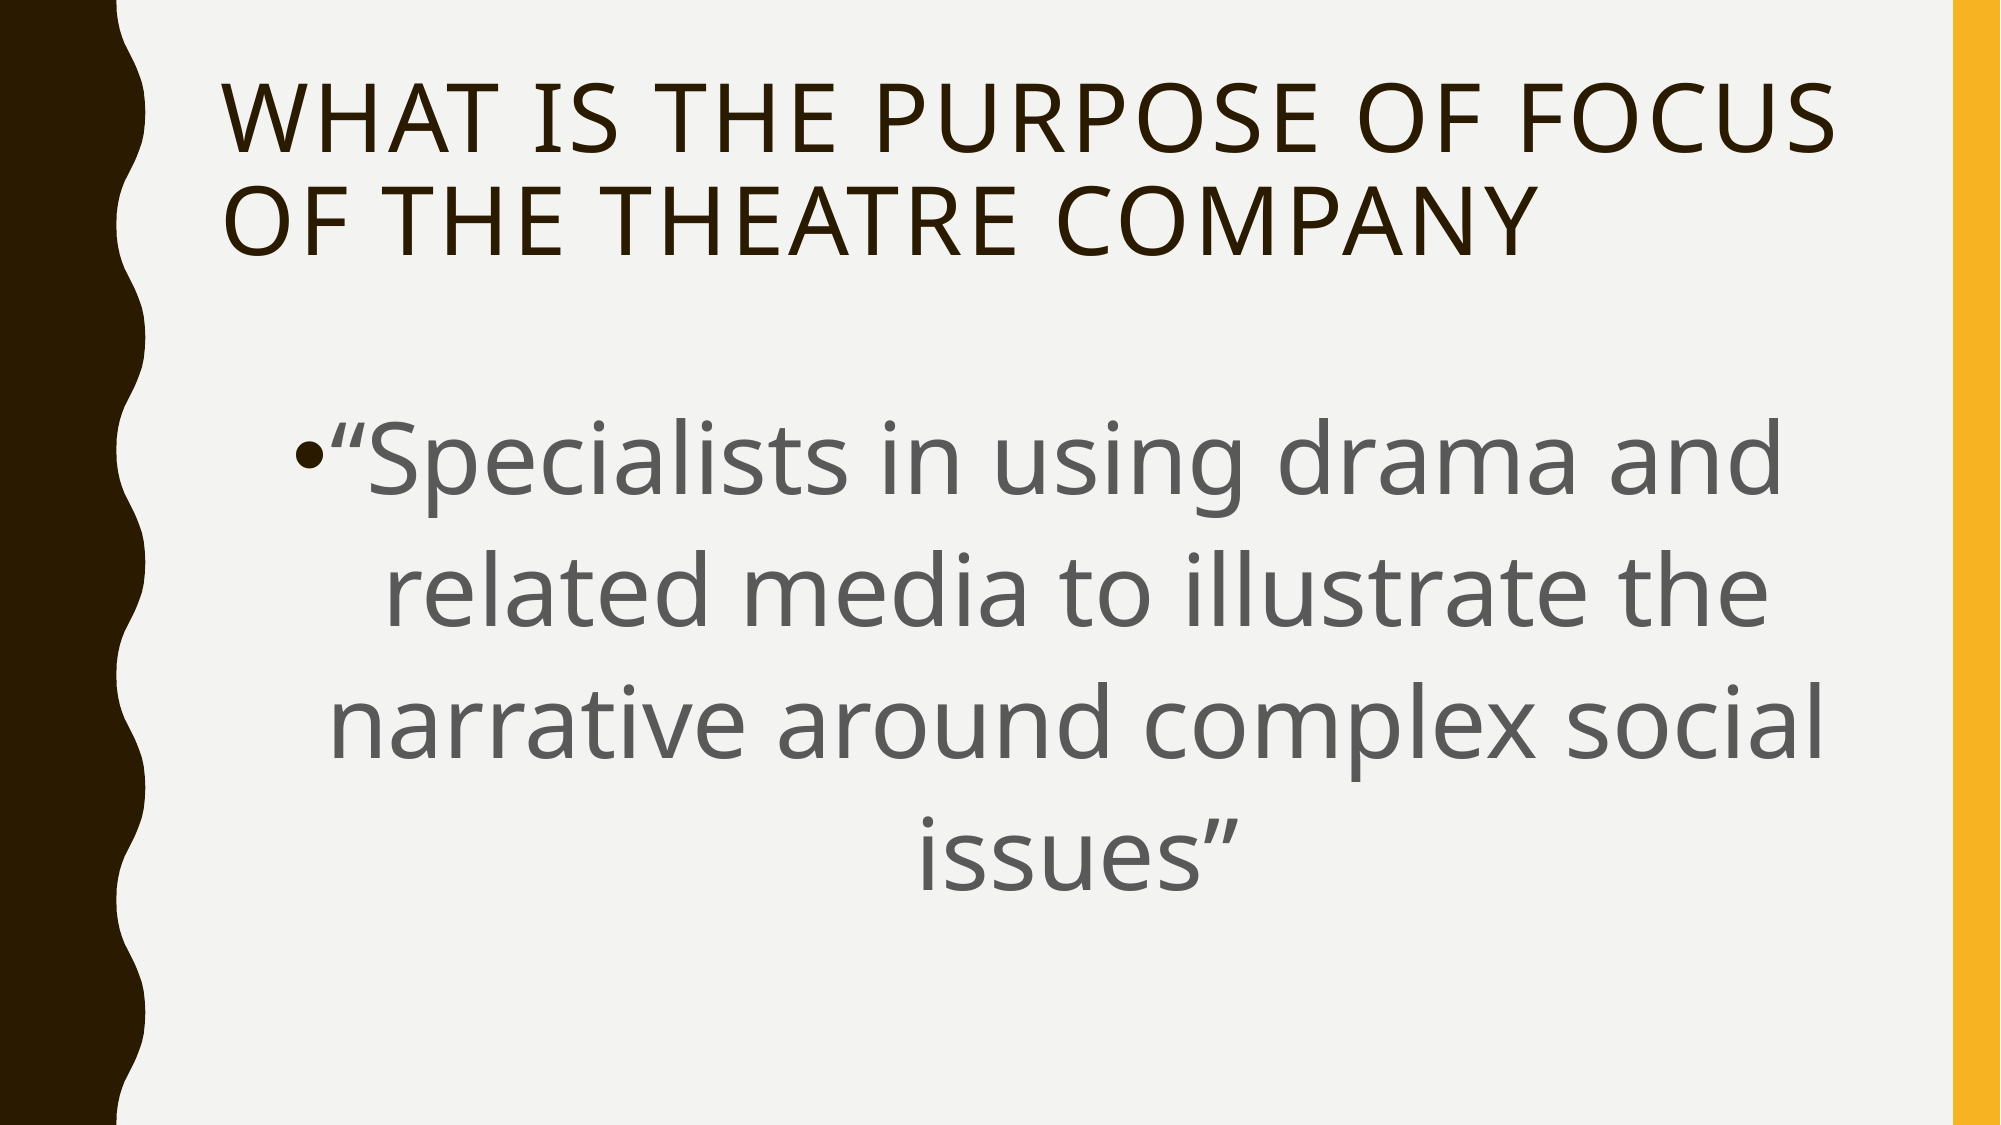

# What is the purpose of focus of the theatre company
“Specialists in using drama and related media to illustrate the narrative around complex social issues”